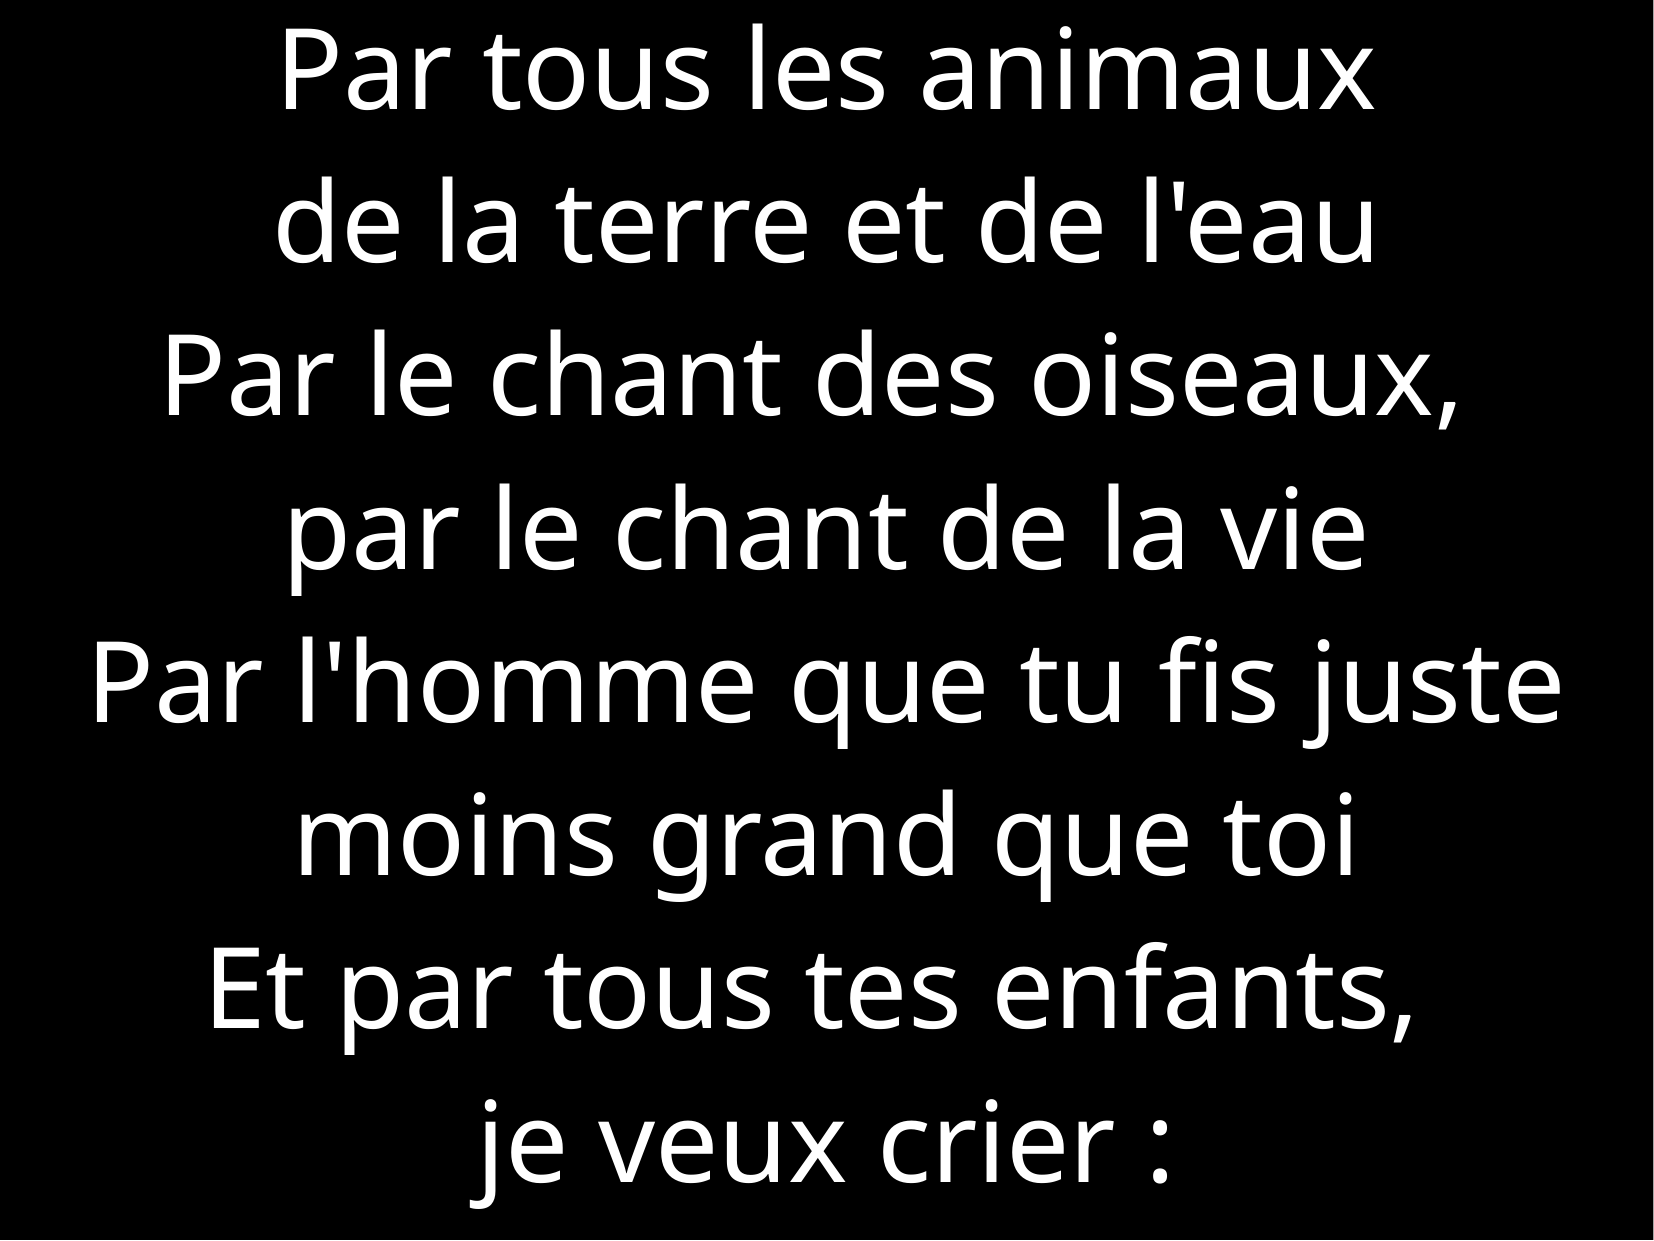

# Par tous les animaux
de la terre et de l'eau
Par le chant des oiseaux,
par le chant de la vie
Par l'homme que tu fis juste moins grand que toi
Et par tous tes enfants,
je veux crier :